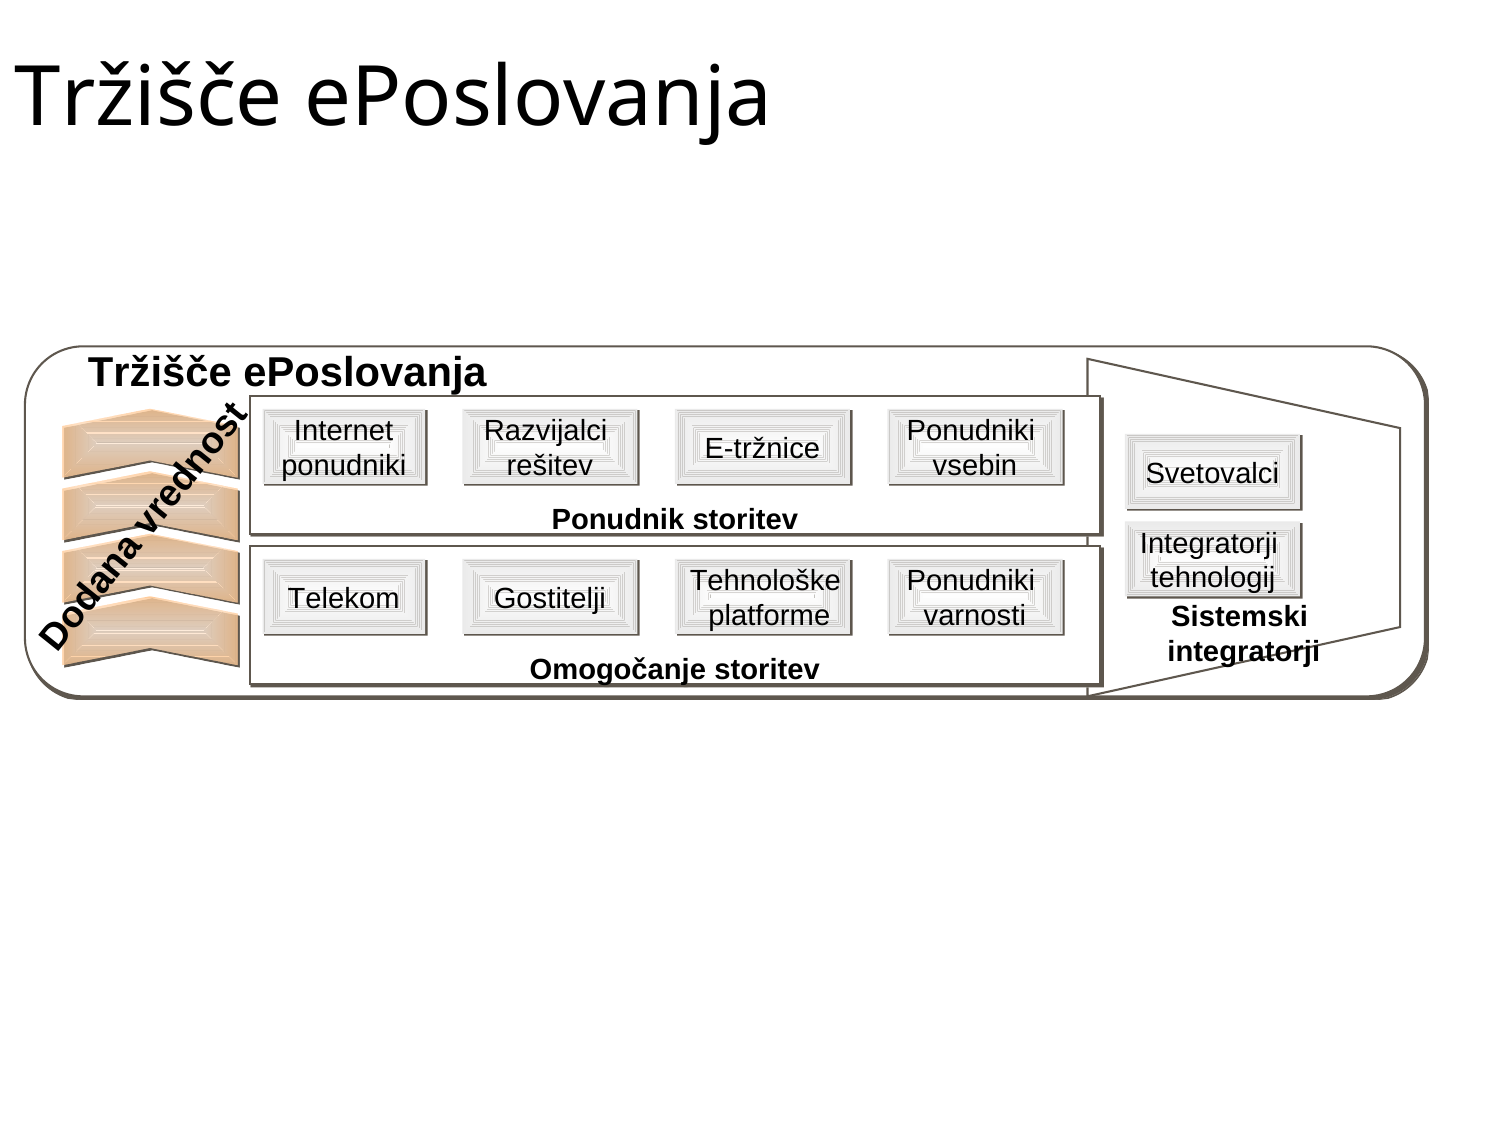

# Tržišče ePoslovanja
Tržišče ePoslovanja
Sistemski
integratorji
Ponudnik storitev
Internet
ponudniki
Razvijalci
rešitev
E-tržnice
Ponudniki
vsebin
Svetovalci
Dodana vrednost
Integratorji
tehnologij
Omogočanje storitev
Telekom
Gostitelji
Tehnološke
platforme
Ponudniki
varnosti